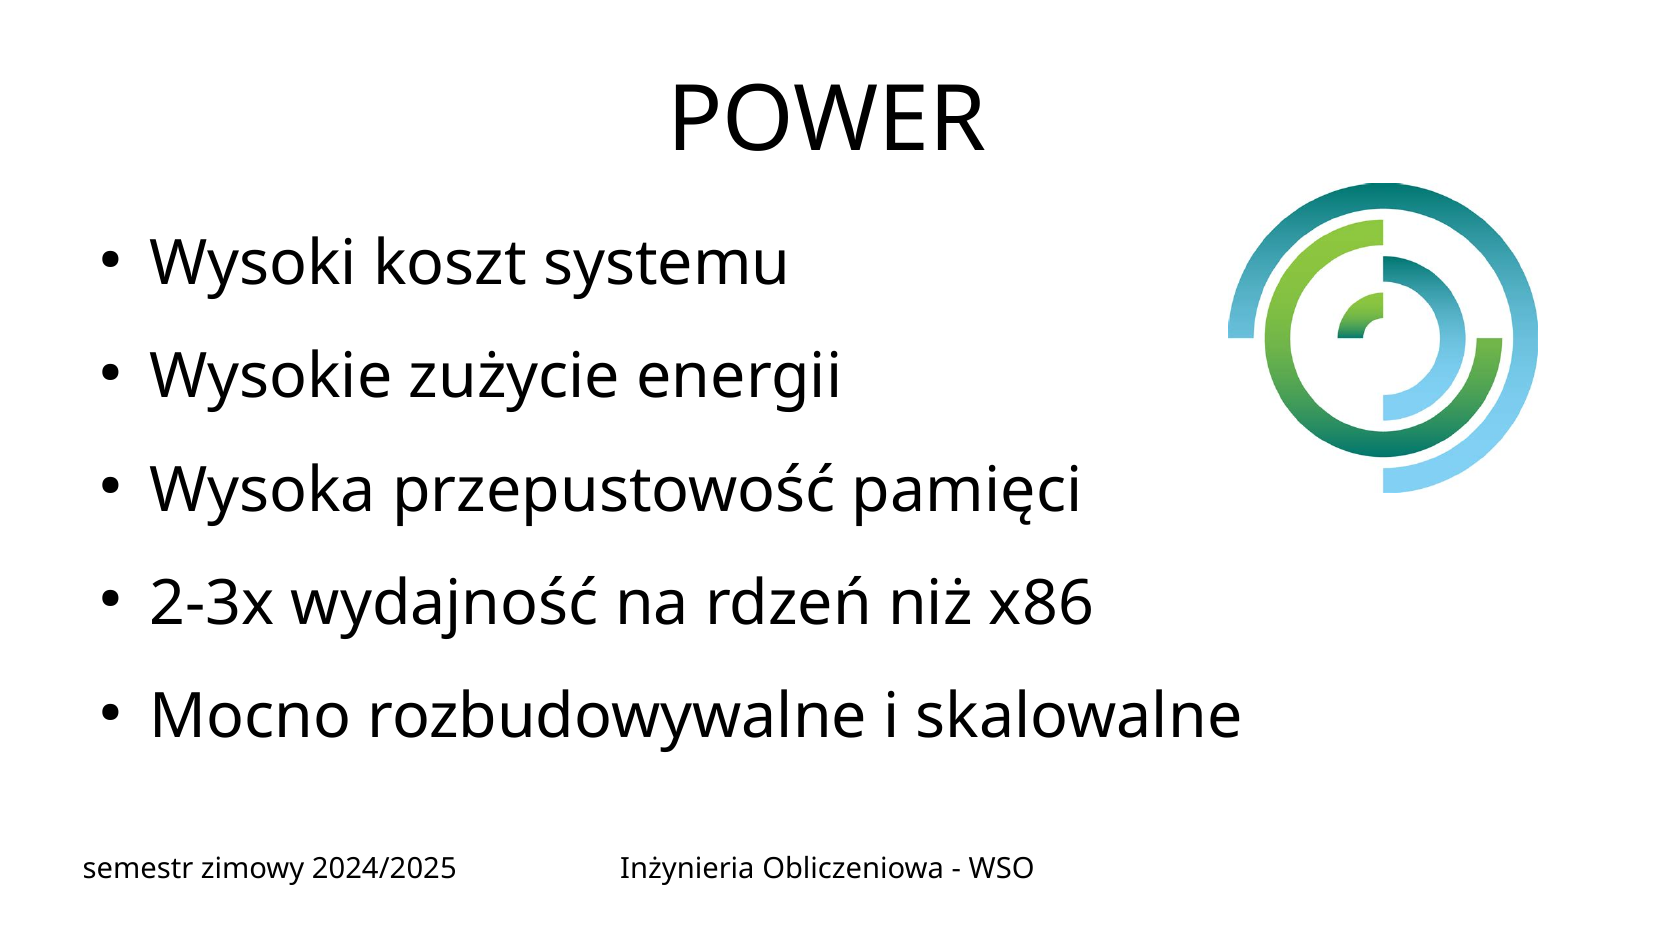

# POWER
Wysoki koszt systemu
Wysokie zużycie energii
Wysoka przepustowość pamięci
2-3x wydajność na rdzeń niż x86
Mocno rozbudowywalne i skalowalne
semestr zimowy 2024/2025
Inżynieria Obliczeniowa - WSO